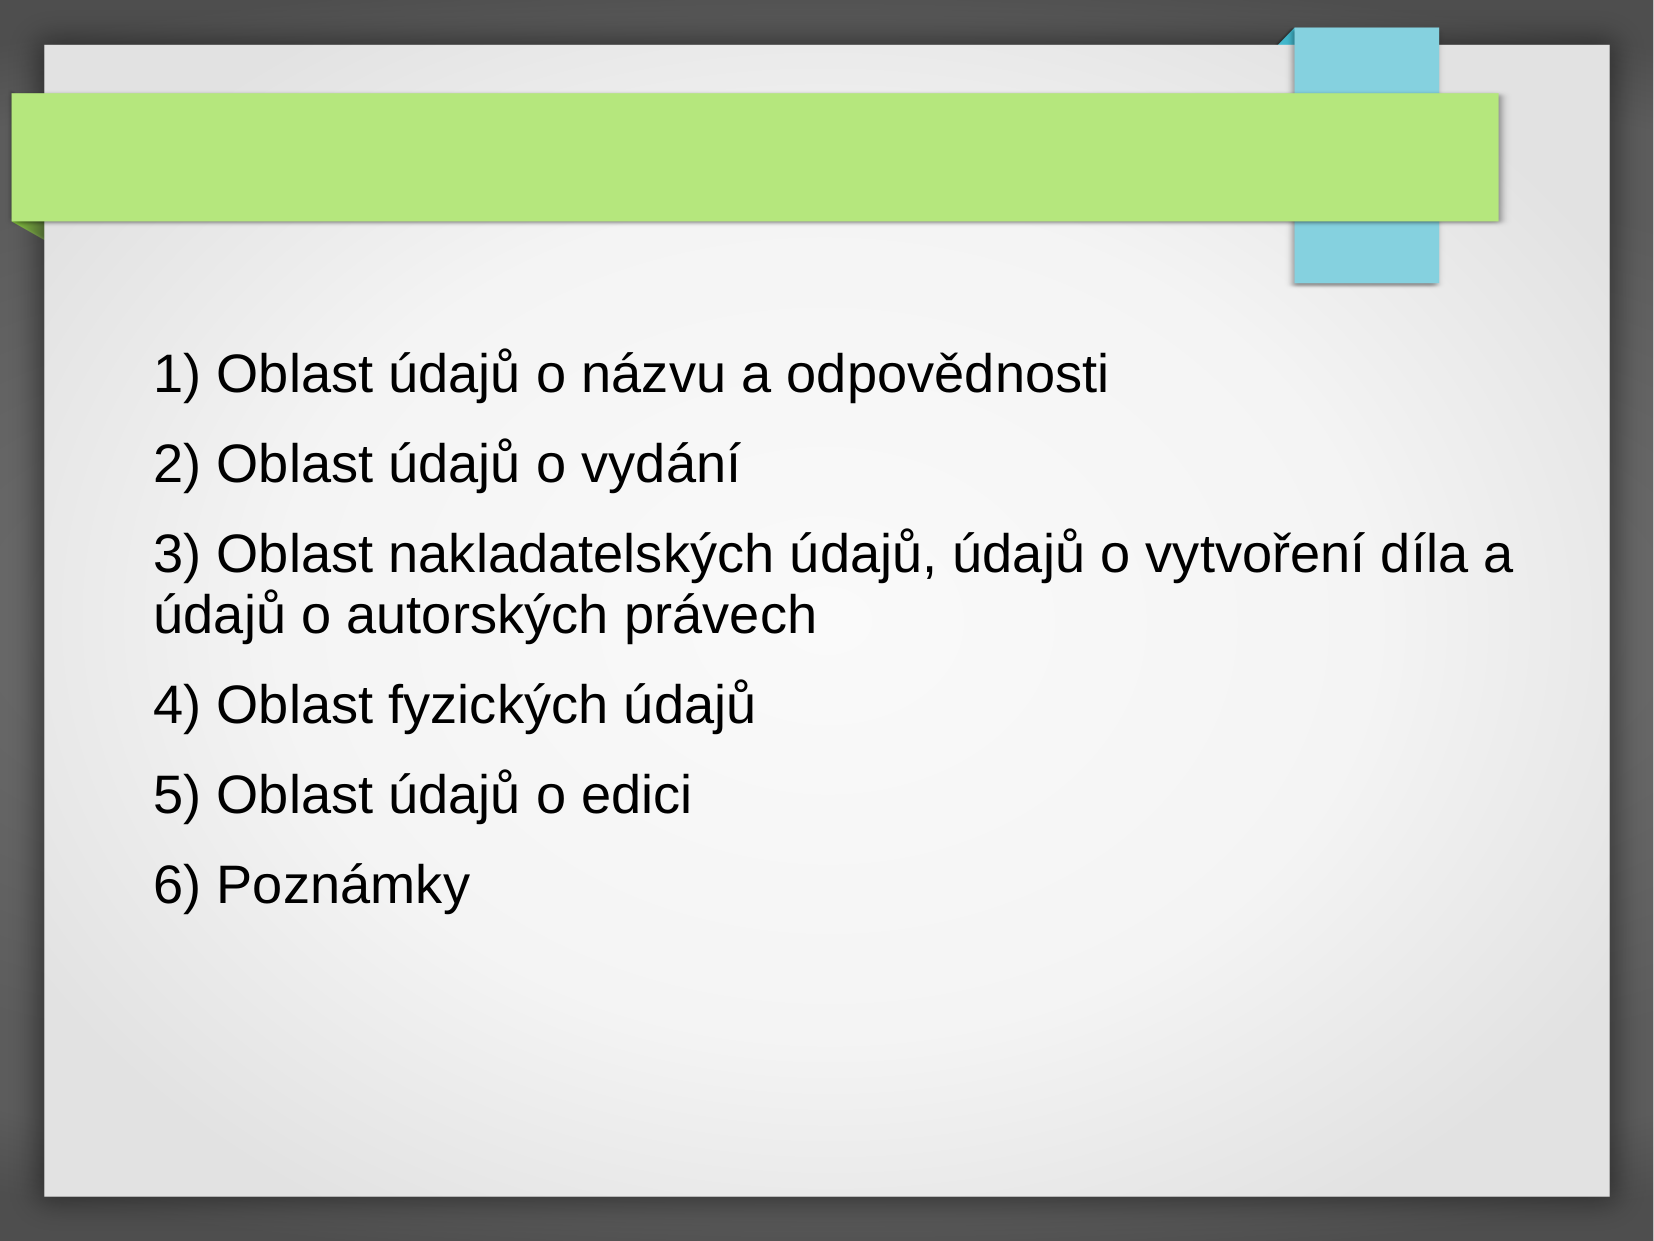

#
1) Oblast údajů o názvu a odpovědnosti
2) Oblast údajů o vydání
3) Oblast nakladatelských údajů, údajů o vytvoření díla a údajů o autorských právech
4) Oblast fyzických údajů
5) Oblast údajů o edici
6) Poznámky